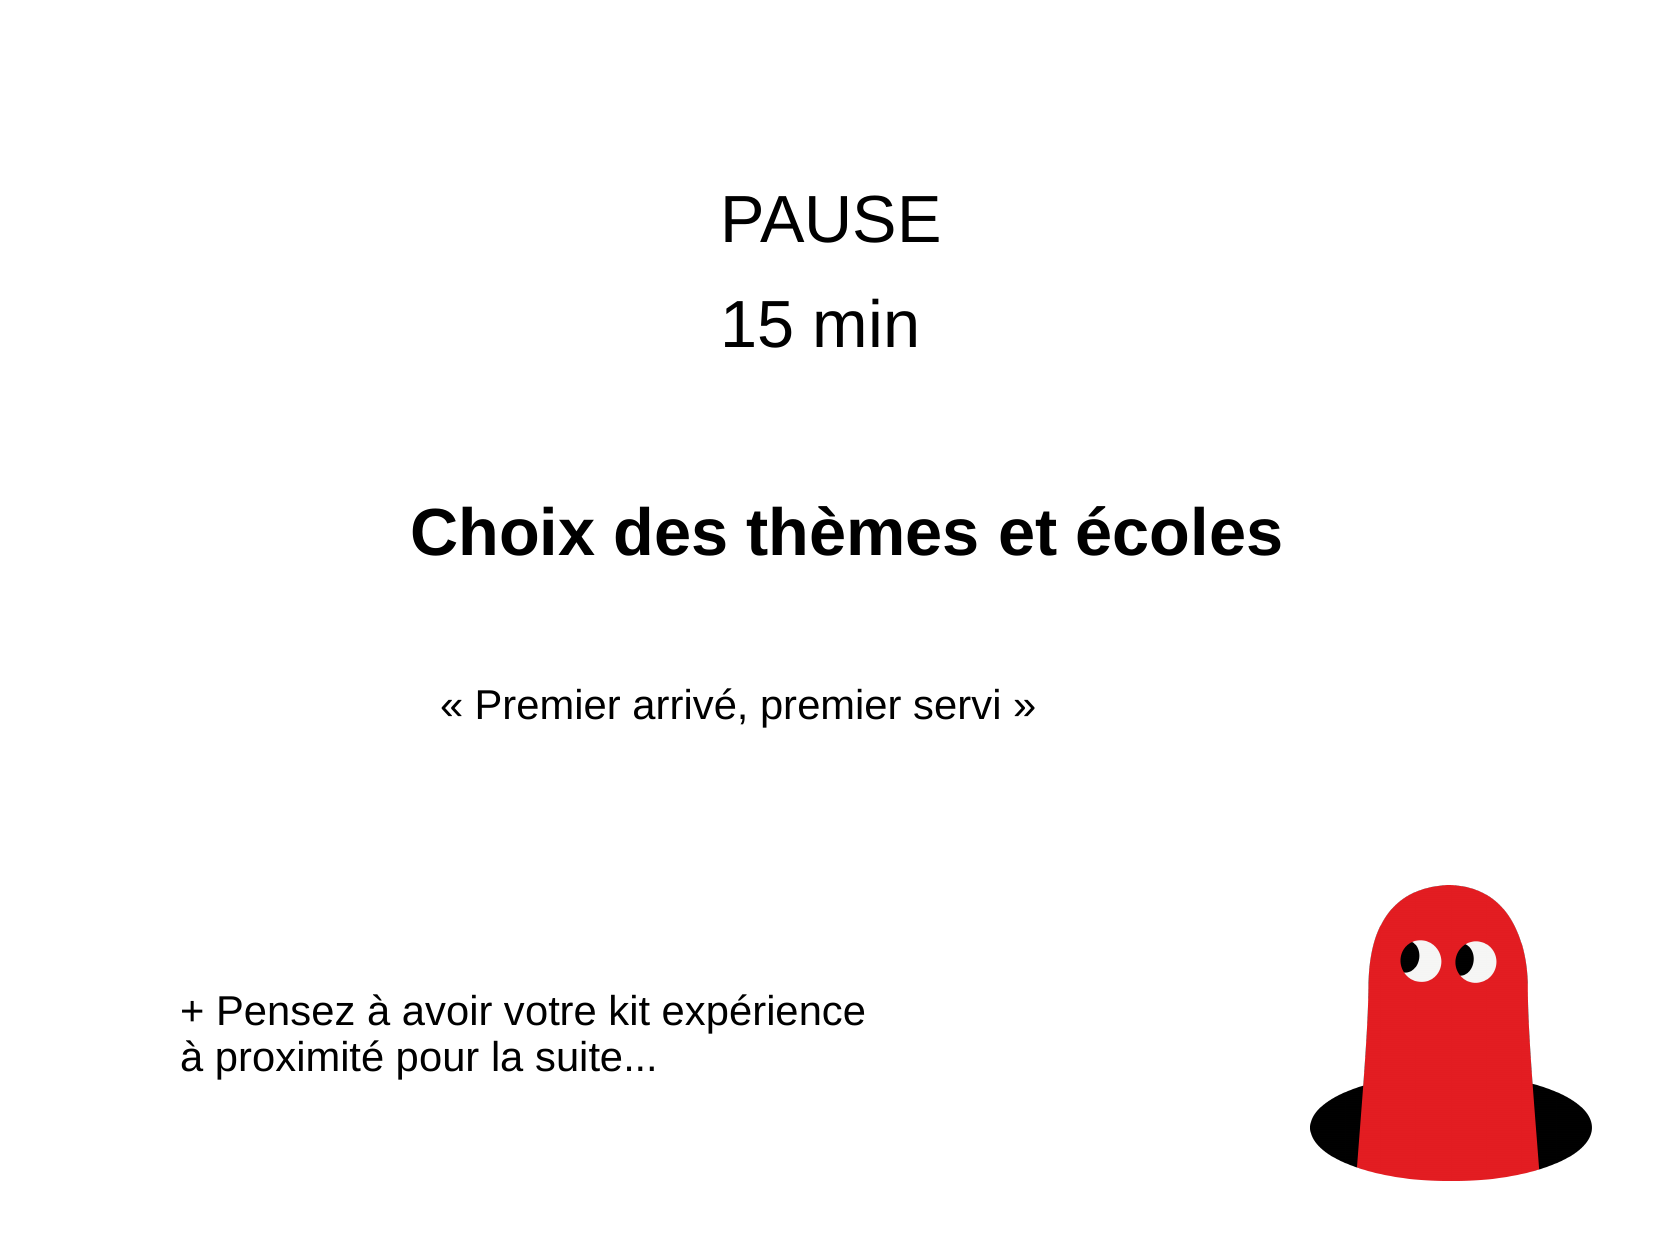

# PAUSE
 15 min
Choix des thèmes et écoles
« Premier arrivé, premier servi »
+ Pensez à avoir votre kit expérience
à proximité pour la suite...